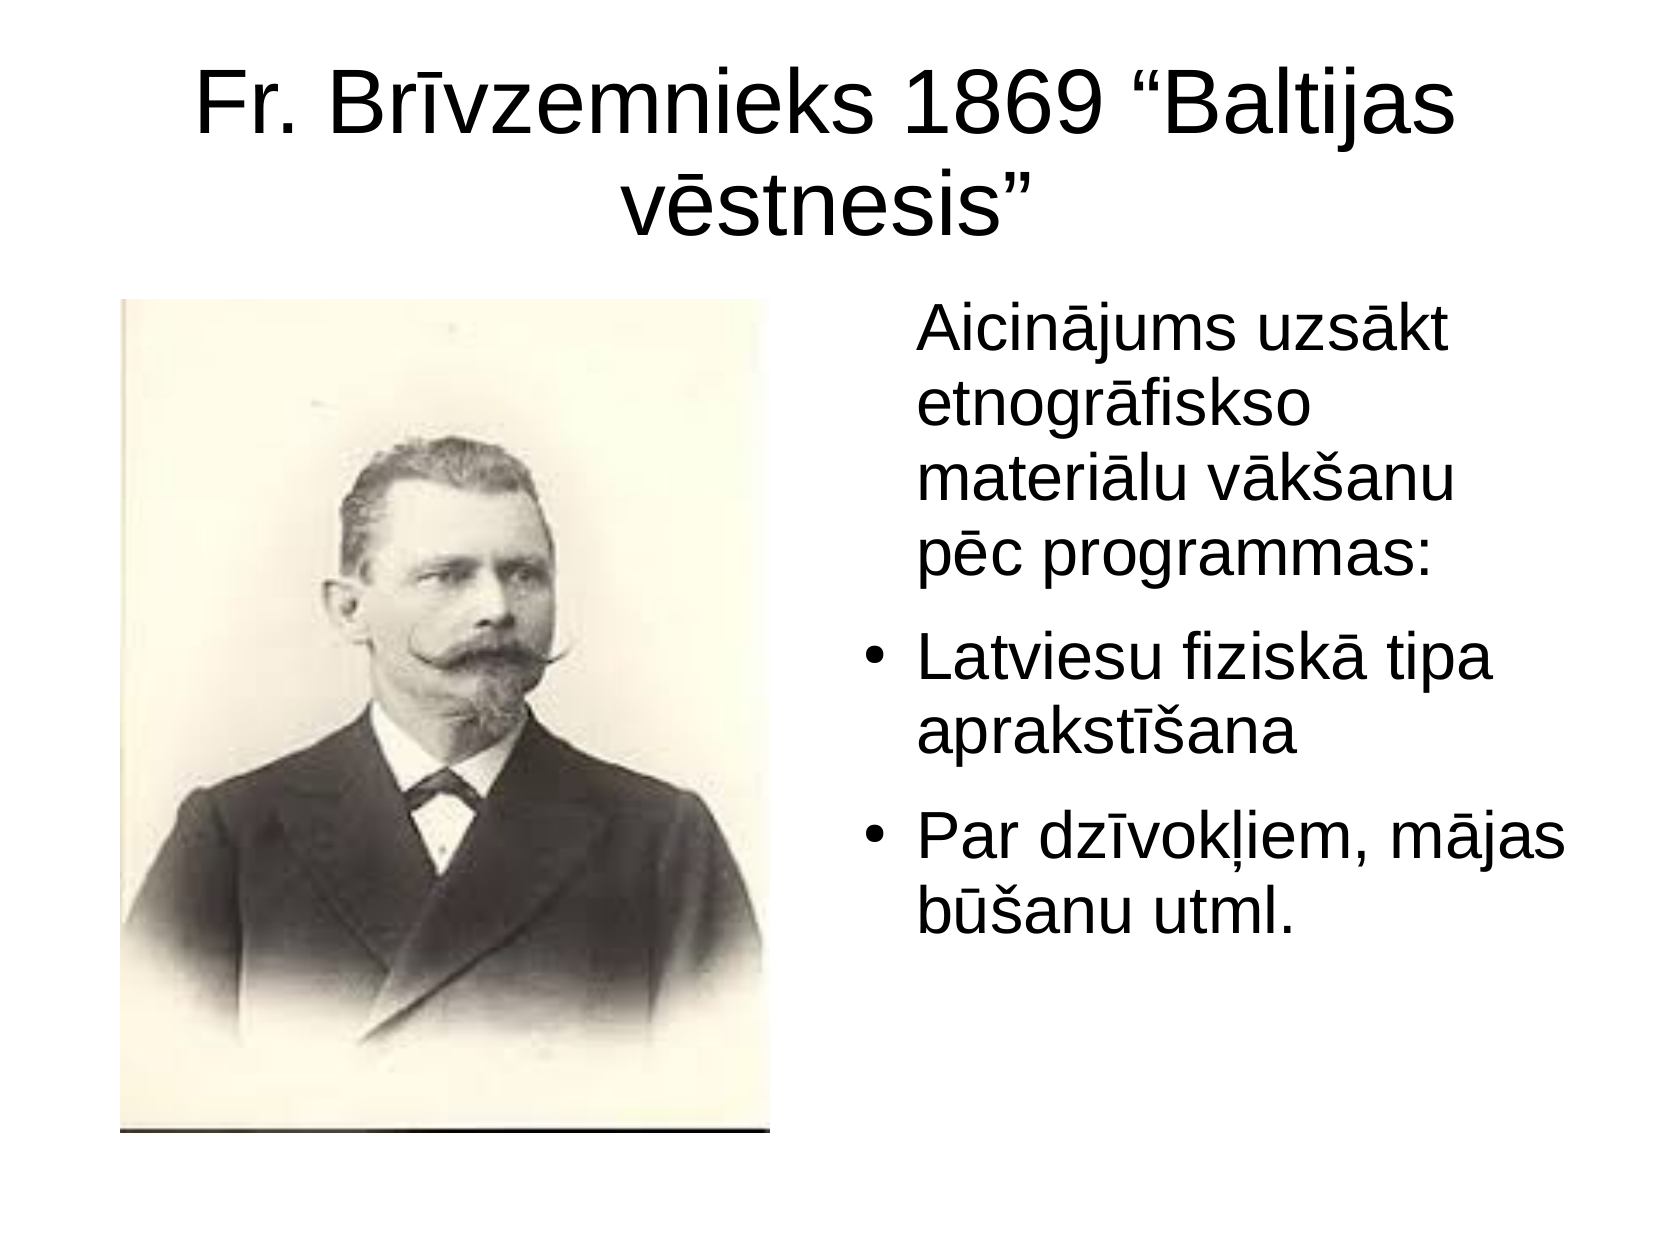

# Fr. Brīvzemnieks 1869 “Baltijas vēstnesis”
Aicinājums uzsākt etnogrāfiskso materiālu vākšanu pēc programmas:
Latviesu fiziskā tipa aprakstīšana
Par dzīvokļiem, mājas būšanu utml.